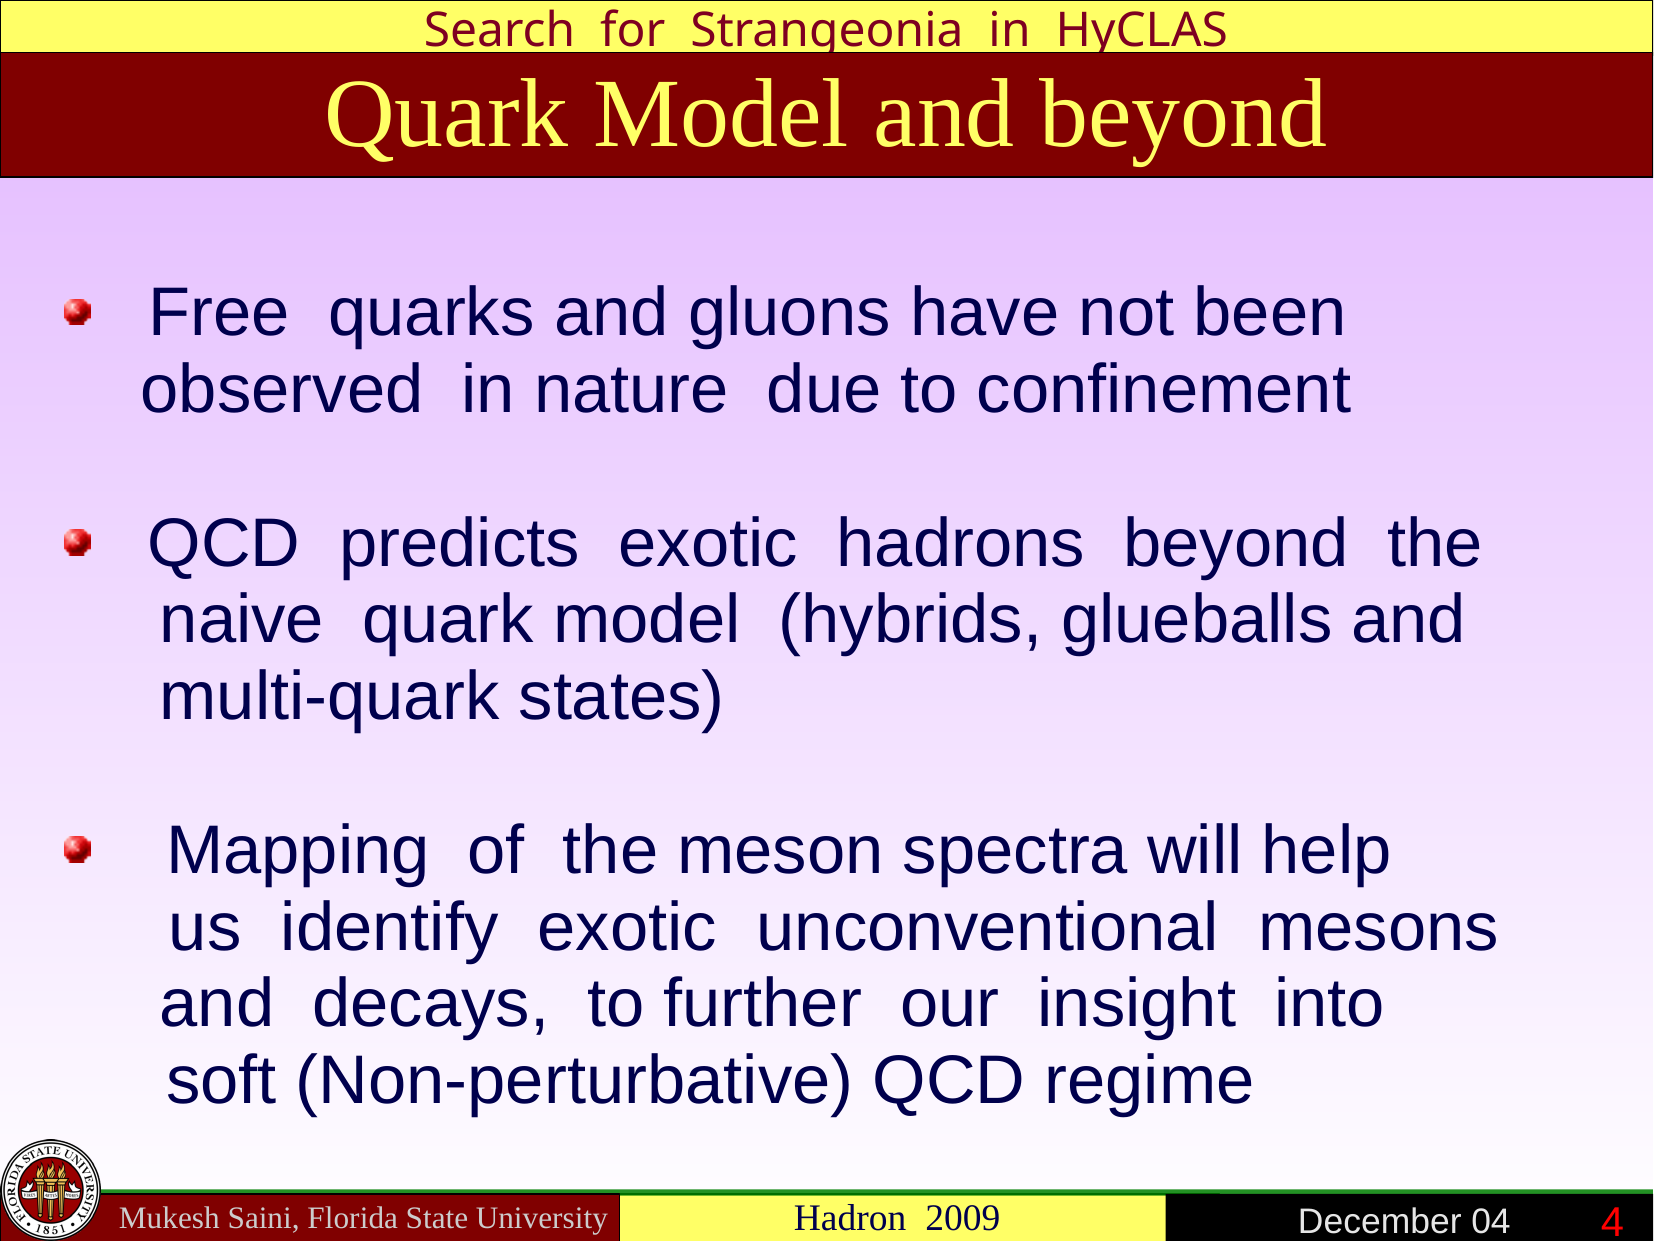

Quark Model and beyond
 Free quarks and gluons have not been observed in nature due to confinement
 QCD predicts exotic hadrons beyond the naive quark model (hybrids, glueballs and multi-quark states)
 Mapping of the meson spectra will help
 us identify exotic unconventional mesons and decays, to further our insight into
 soft (Non-perturbative) QCD regime